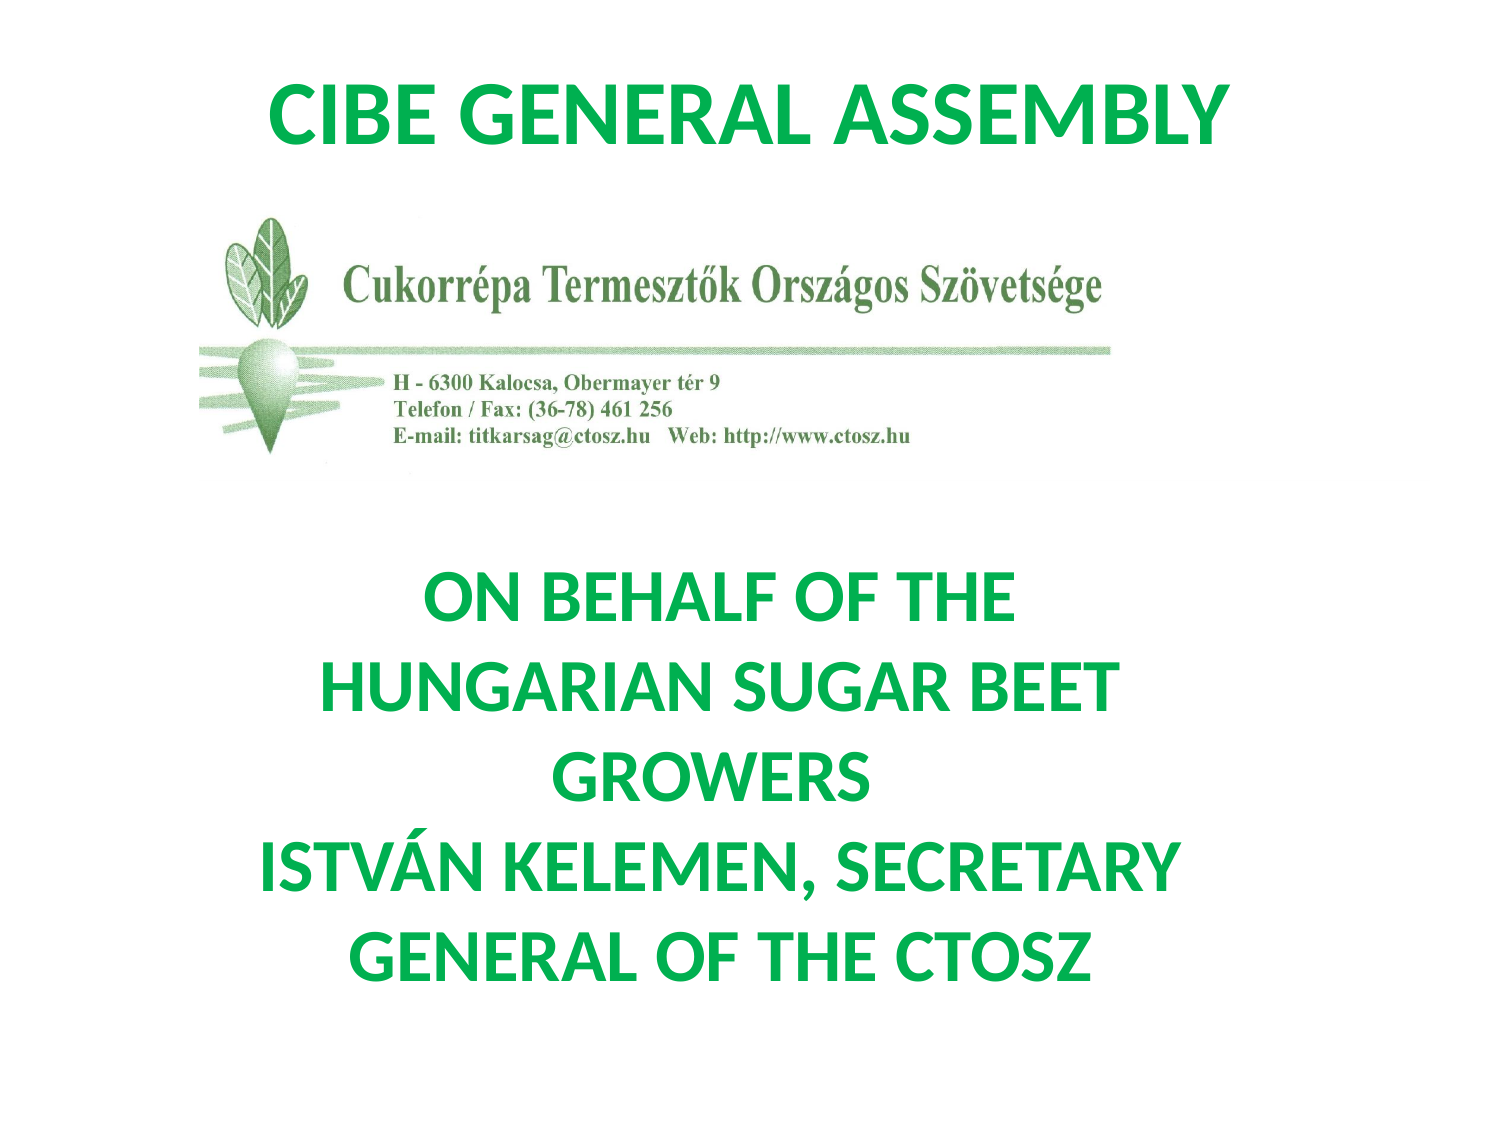

# CIBE GENERAL ASSEMBLY
ON BEHALF OF THE HUNGARIAN SUGAR BEET GROWERS
ISTVÁN KELEMEN, SECRETARY GENERAL OF THE CTOSZ